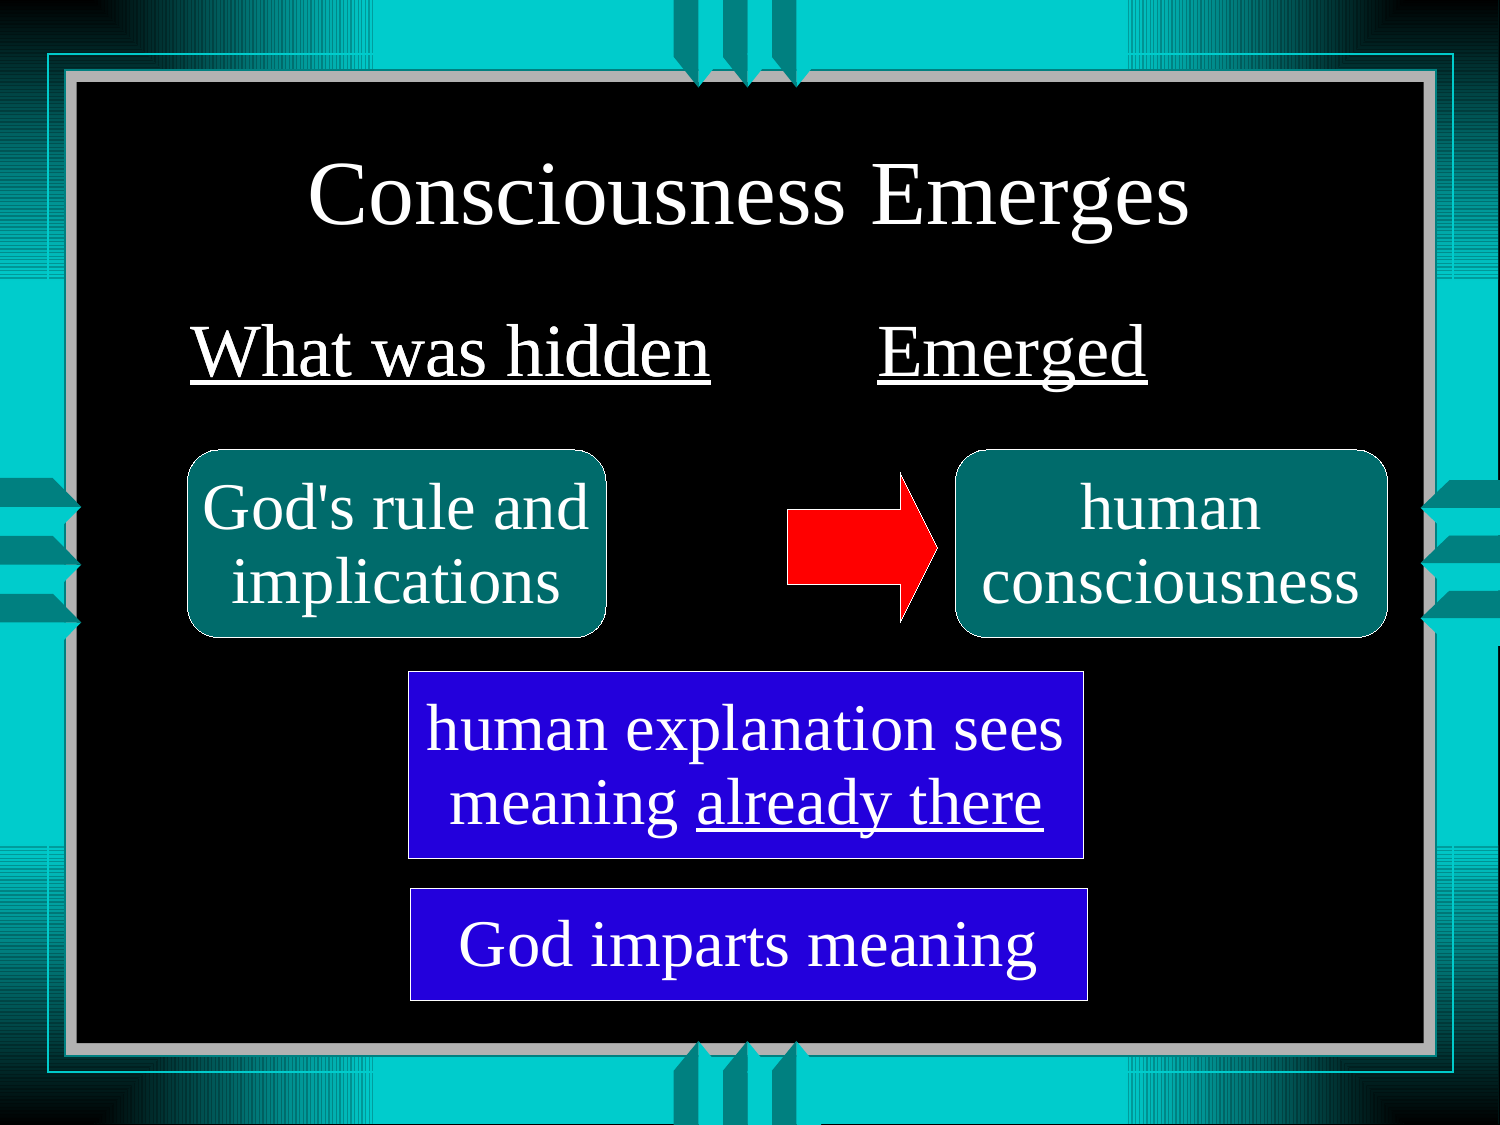

# Consciousness Emerges
What was hidden
What was hidden
Emerged
human
consciousness
God's rule and
implications
human explanation sees
meaning already there
God imparts meaning